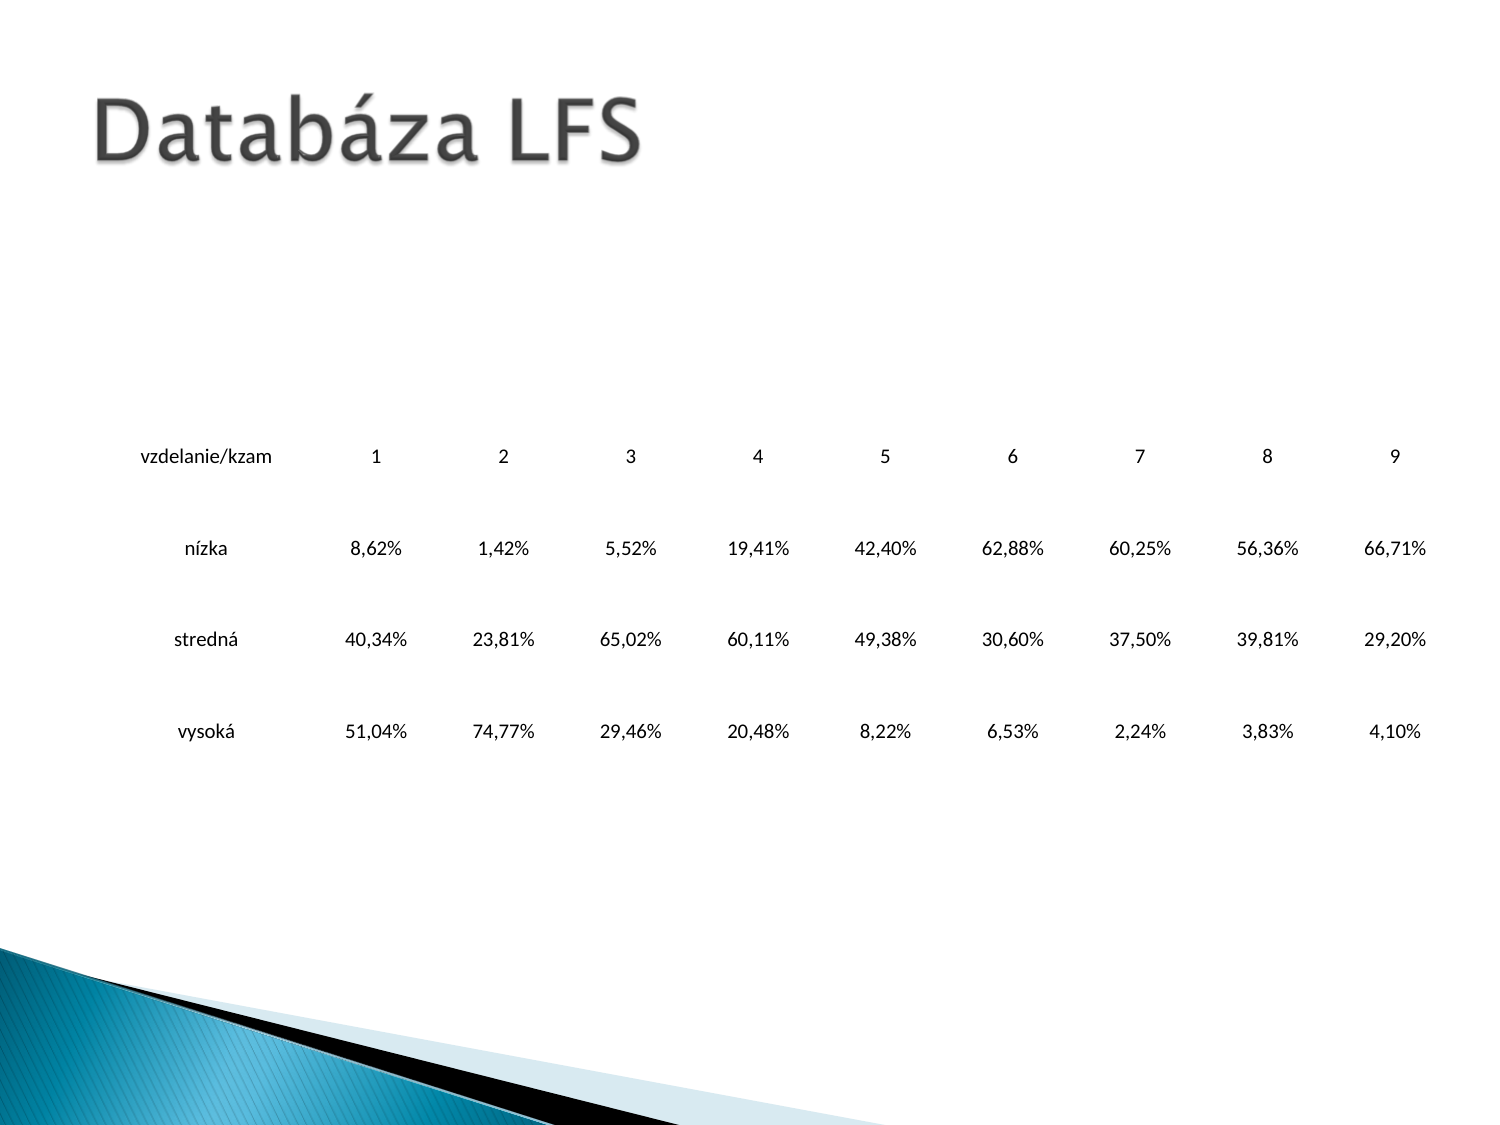

| vzdelanie/kzam | 1 | 2 | 3 | 4 | 5 | 6 | 7 | 8 | 9 |
| --- | --- | --- | --- | --- | --- | --- | --- | --- | --- |
| nízka | 8,62% | 1,42% | 5,52% | 19,41% | 42,40% | 62,88% | 60,25% | 56,36% | 66,71% |
| stredná | 40,34% | 23,81% | 65,02% | 60,11% | 49,38% | 30,60% | 37,50% | 39,81% | 29,20% |
| vysoká | 51,04% | 74,77% | 29,46% | 20,48% | 8,22% | 6,53% | 2,24% | 3,83% | 4,10% |